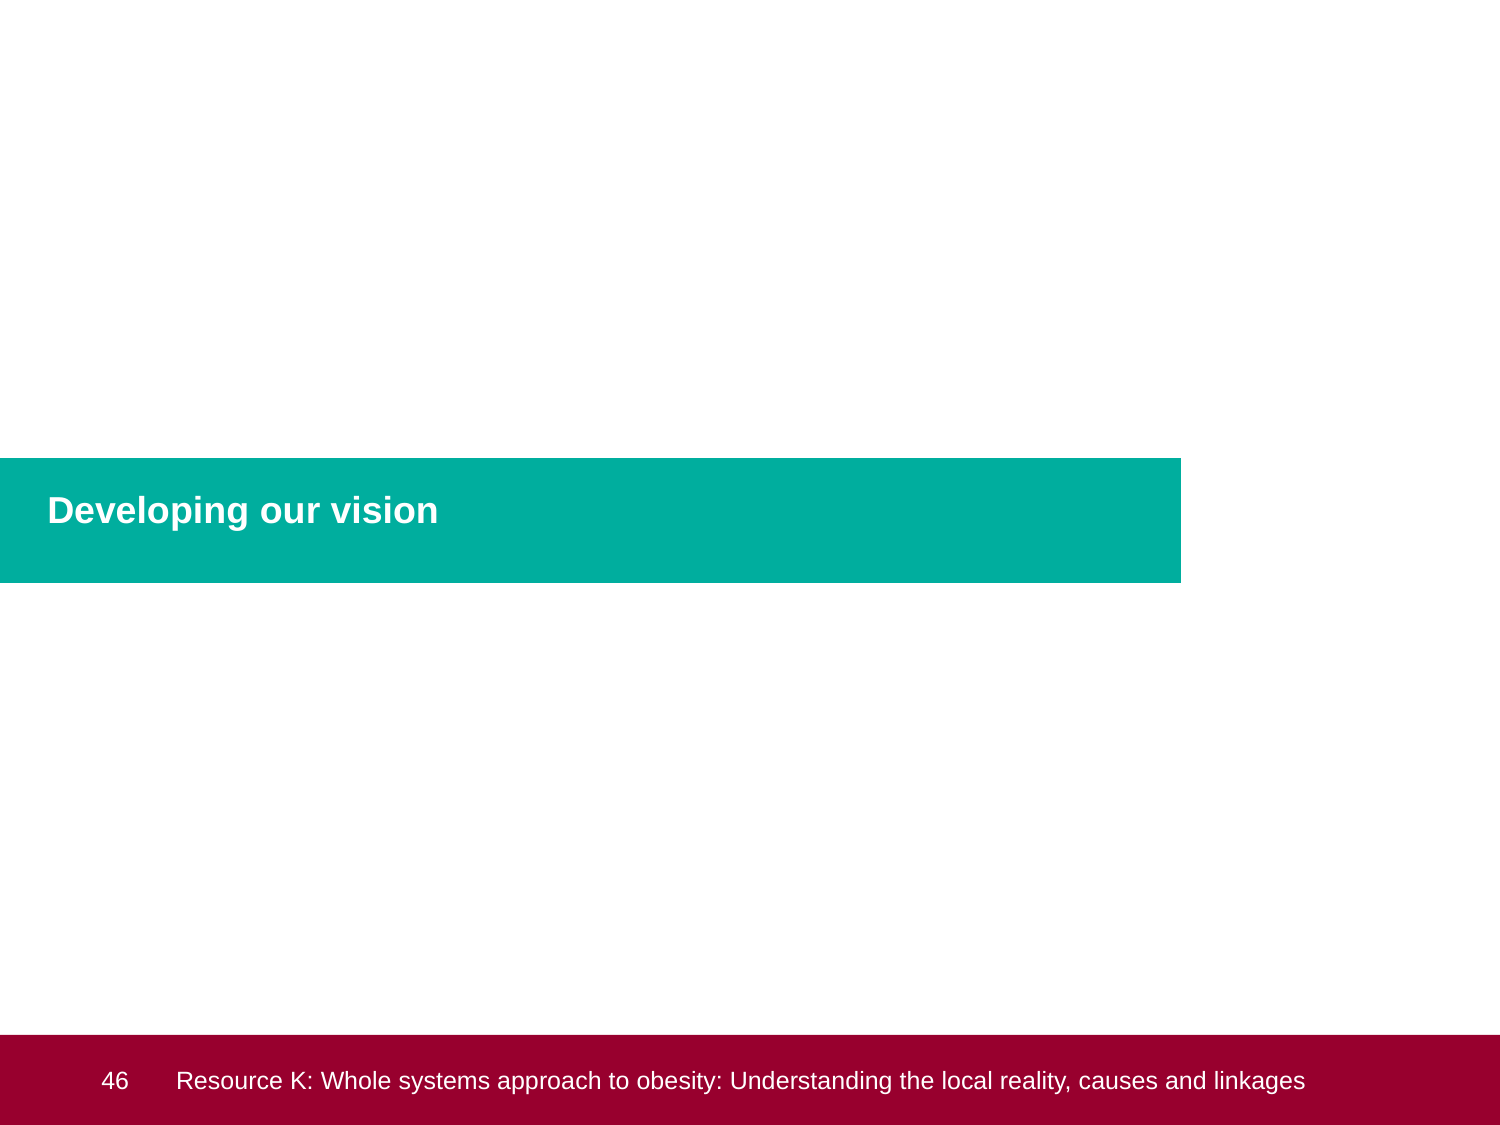

Developing our vision
 45
Resource K: Whole systems approach to obesity: Understanding the local reality, causes and linkages